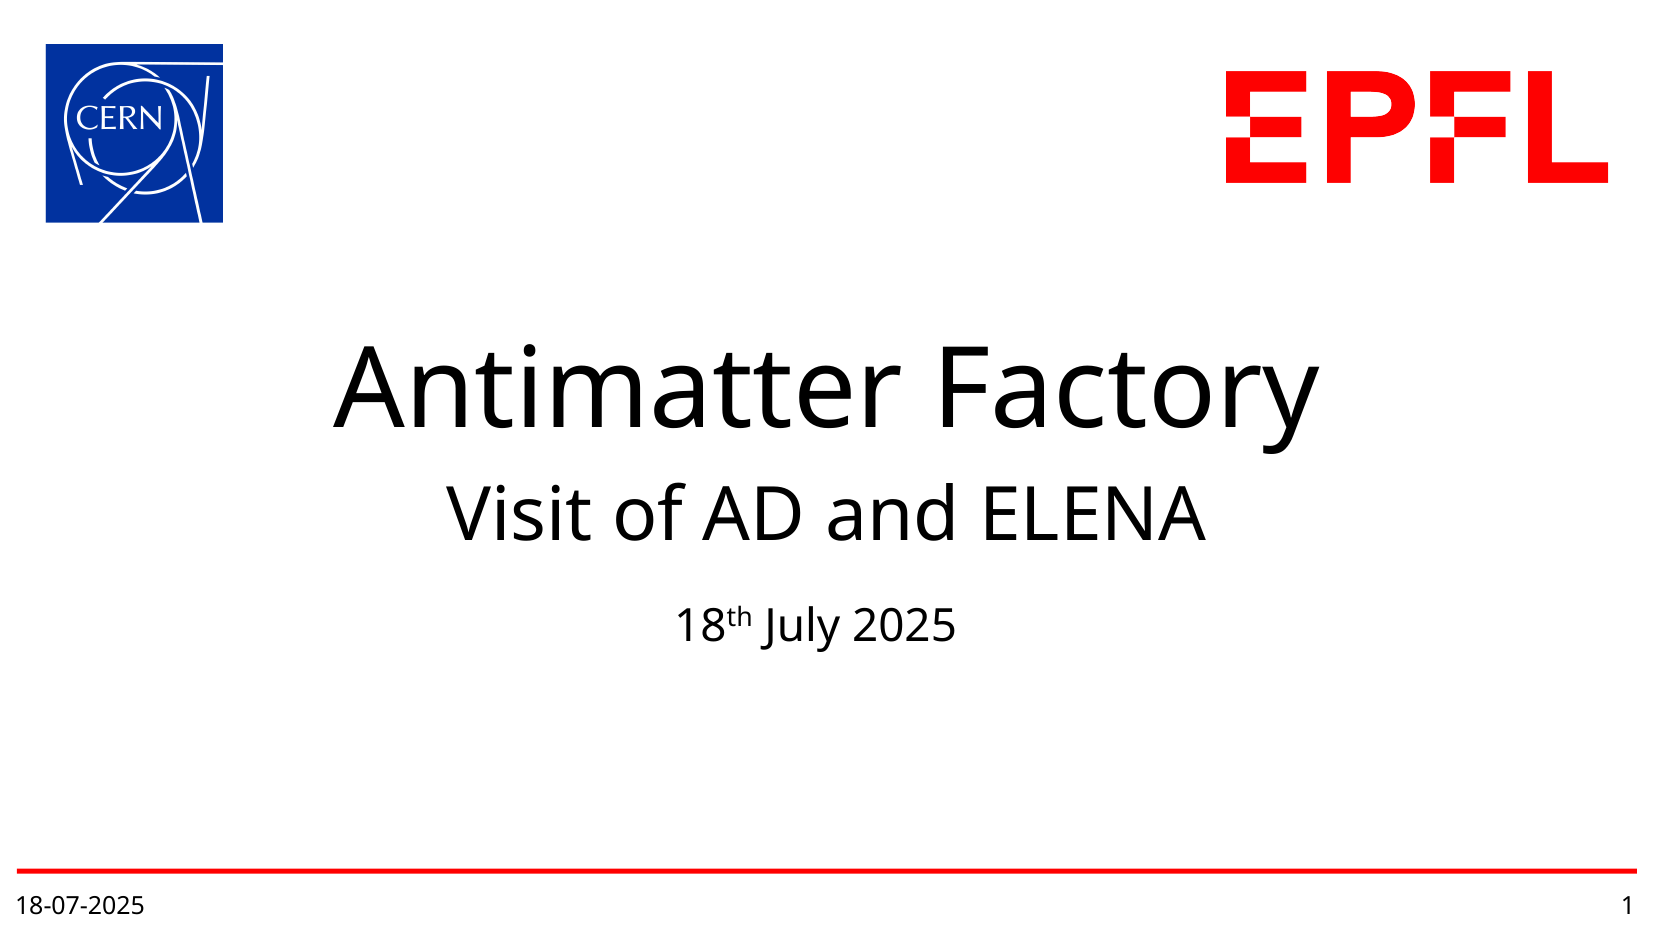

Antimatter Factory
Visit of AD and ELENA
18th July 2025
18-07-2025
1